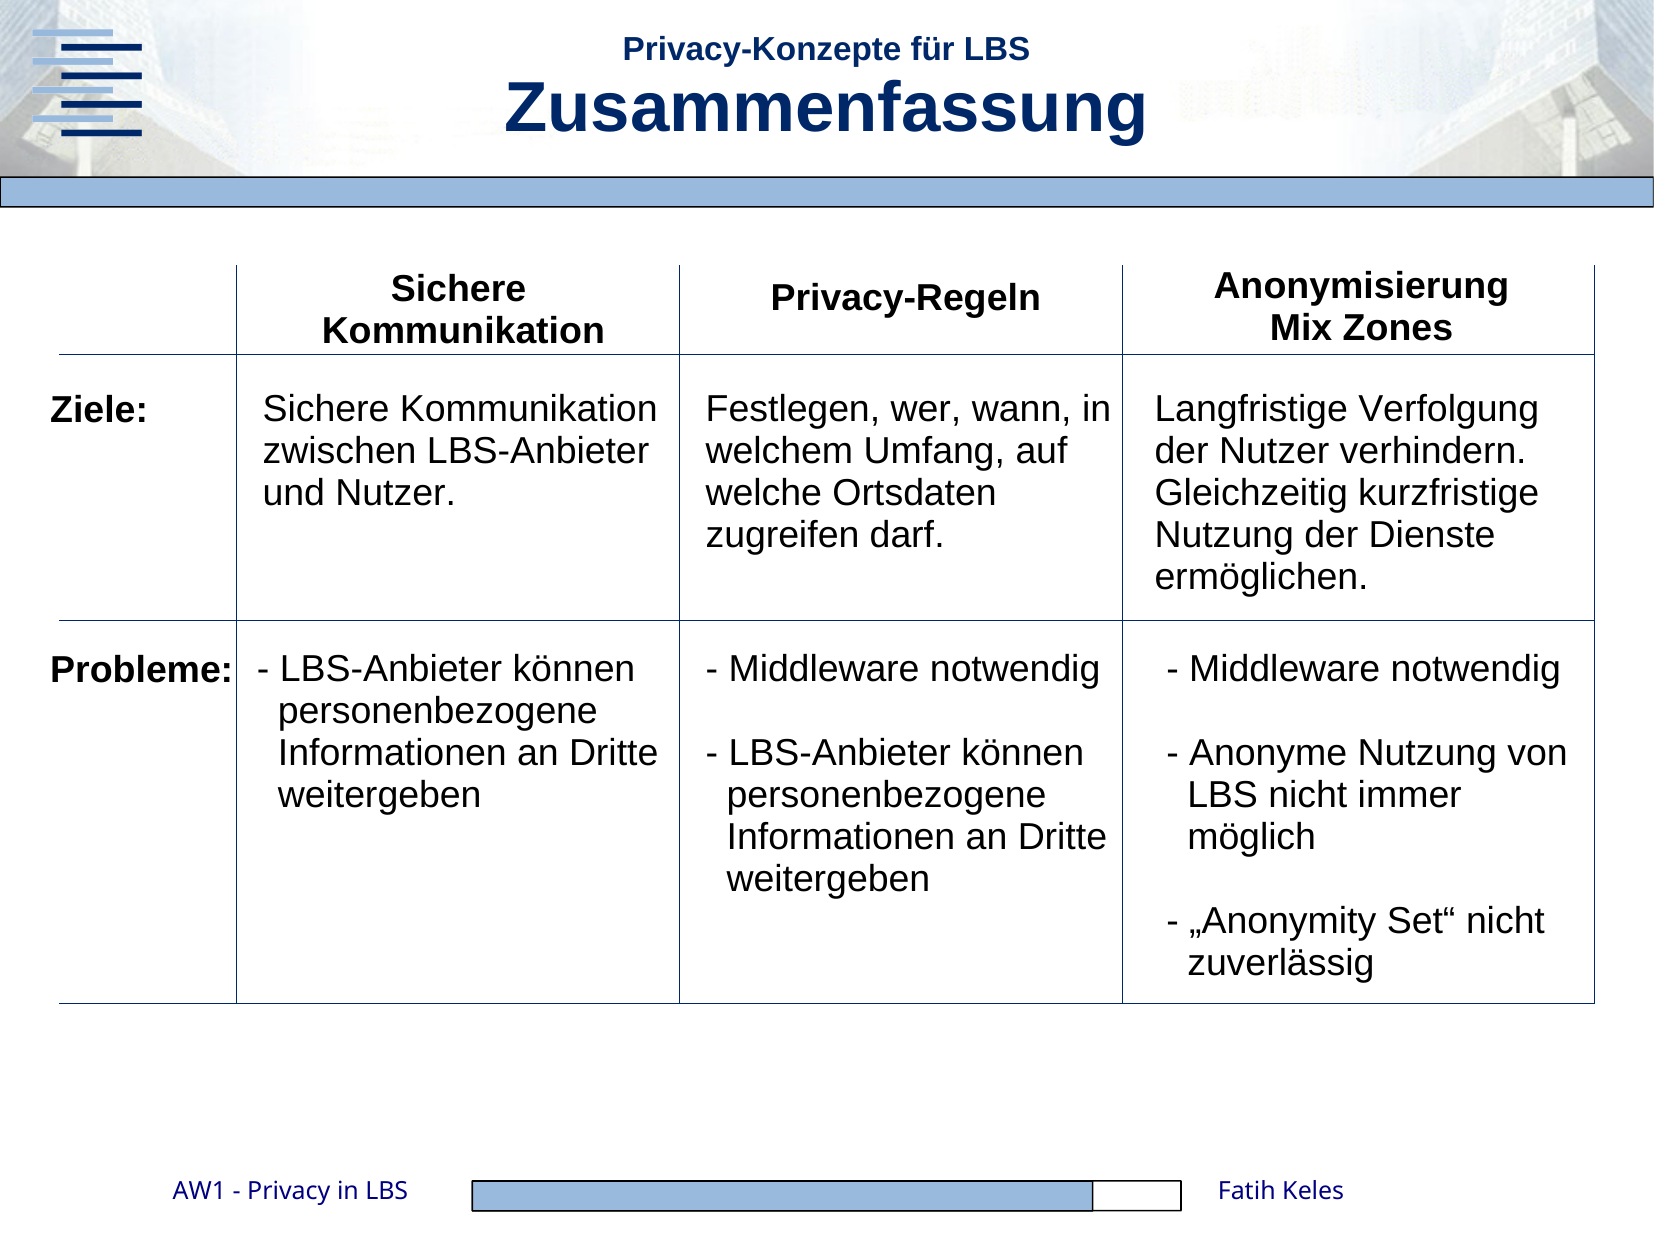

# Privacy-Konzepte für LBS Zusammenfassung
Anonymisierung
Mix Zones
Sichere
Kommunikation
Privacy-Regeln
Sichere Kommunikation zwischen LBS-Anbieter und Nutzer.
Festlegen, wer, wann, in welchem Umfang, auf welche Ortsdaten zugreifen darf.
Langfristige Verfolgung der Nutzer verhindern. Gleichzeitig kurzfristige Nutzung der Dienste ermöglichen.
Ziele:
- Middleware notwendig
- LBS-Anbieter können
 personenbezogene
 Informationen an Dritte
 weitergeben
- LBS-Anbieter können
 personenbezogene
 Informationen an Dritte
 weitergeben
- Middleware notwendig
- Anonyme Nutzung von
 LBS nicht immer
 möglich
- „Anonymity Set“ nicht
 zuverlässig
Probleme: